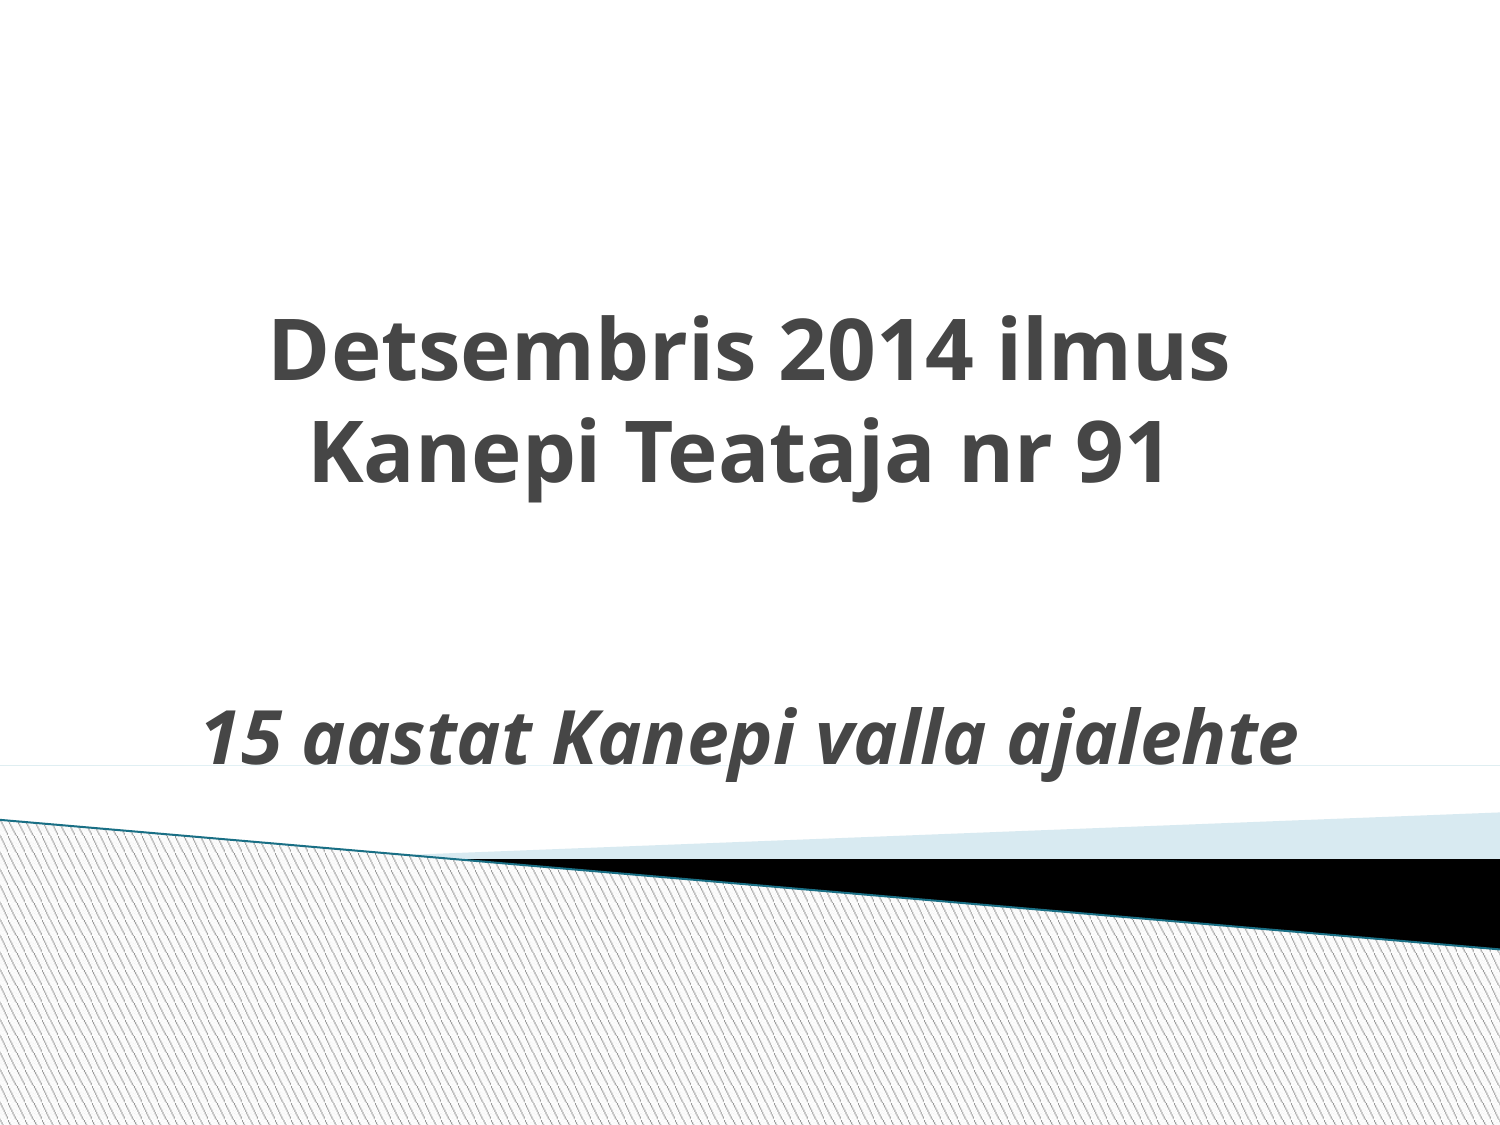

# Detsembris 2014 ilmus Kanepi Teataja nr 91
15 aastat Kanepi valla ajalehte